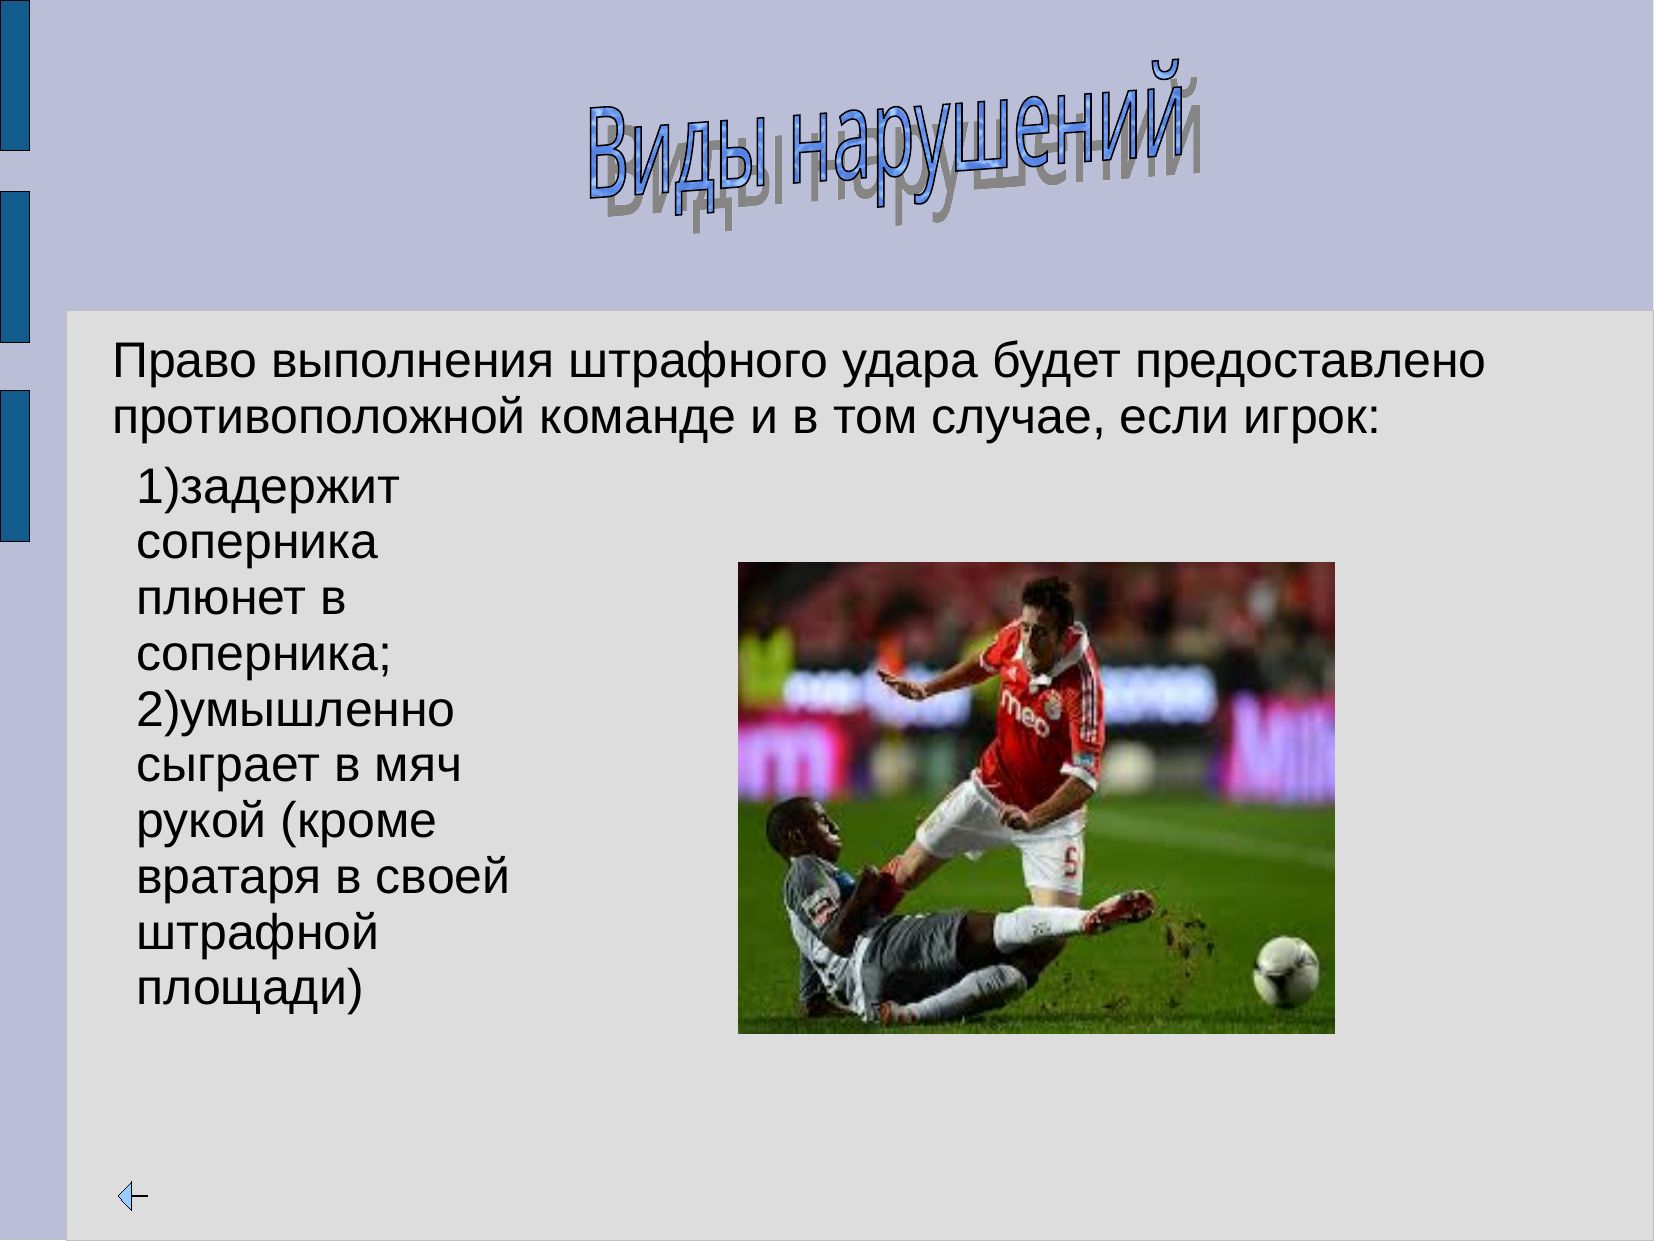

Виды нарушений
Право выполнения штрафного удара будет предоставлено противоположной команде и в том случае, если игрок:
1)задержит соперника
плюнет в соперника;
2)умышленно сыграет в мяч рукой (кроме вратаря в своей штрафной площади)